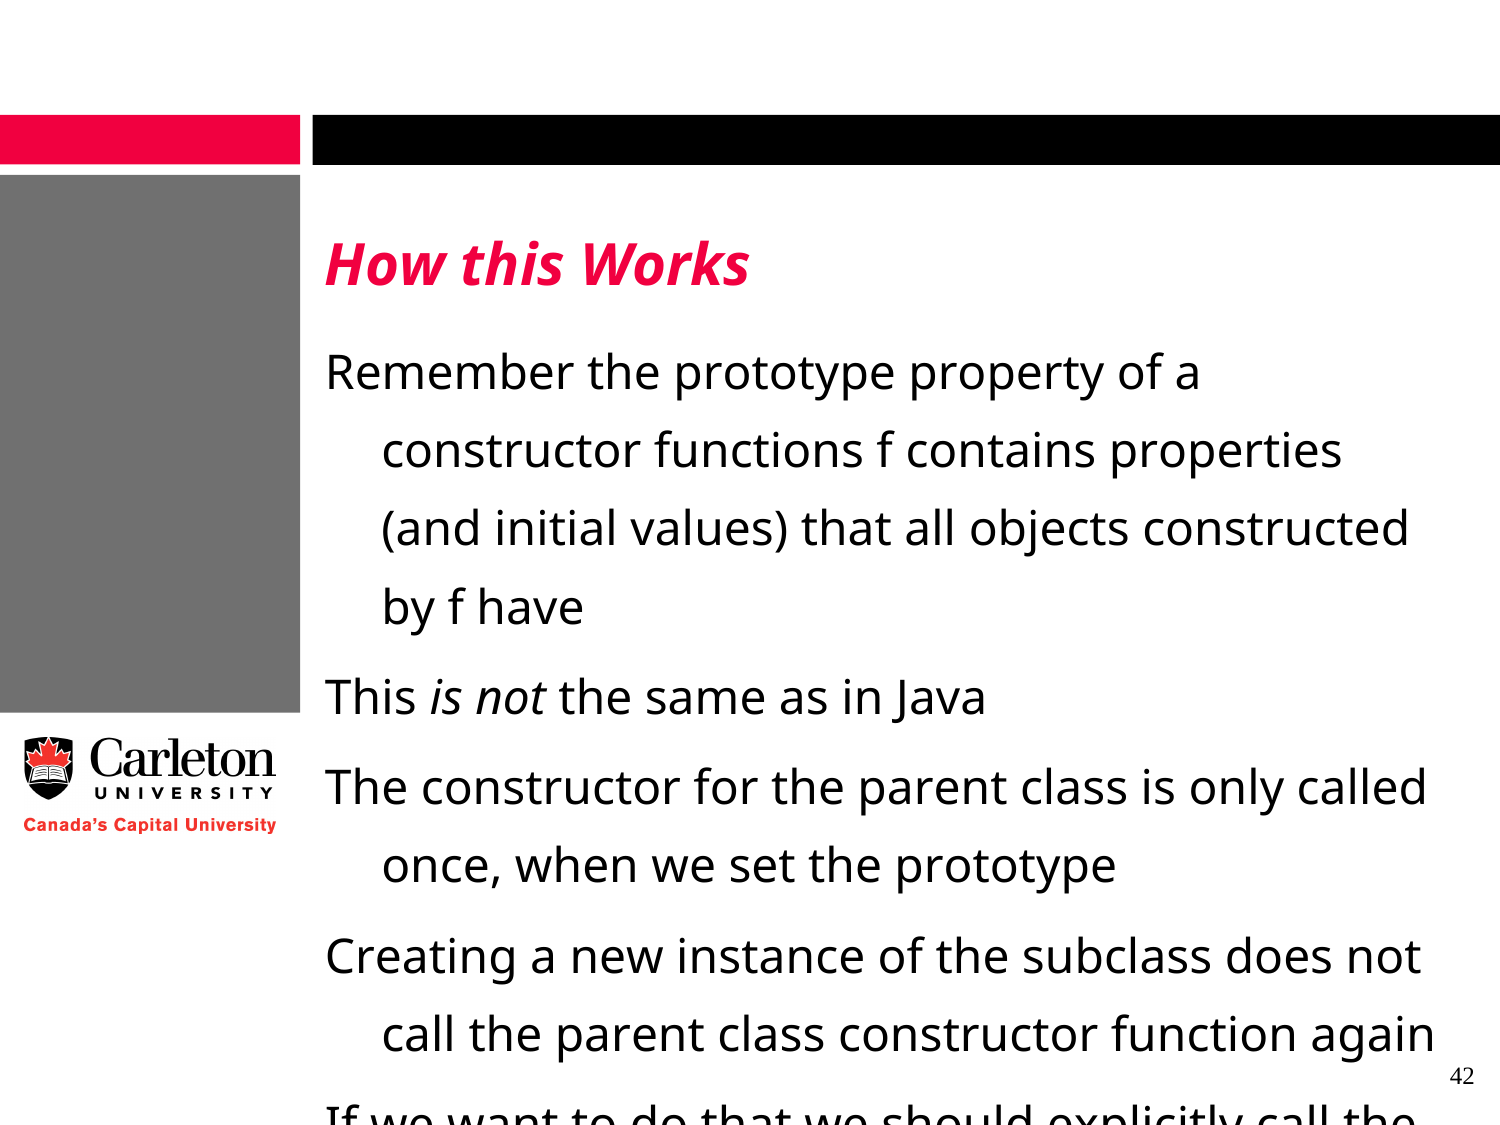

# How this Works
Remember the prototype property of a constructor functions f contains properties (and initial values) that all objects constructed by f have
This is not the same as in Java
The constructor for the parent class is only called once, when we set the prototype
Creating a new instance of the subclass does not call the parent class constructor function again
If we want to do that we should explicitly call the parent constructor
42